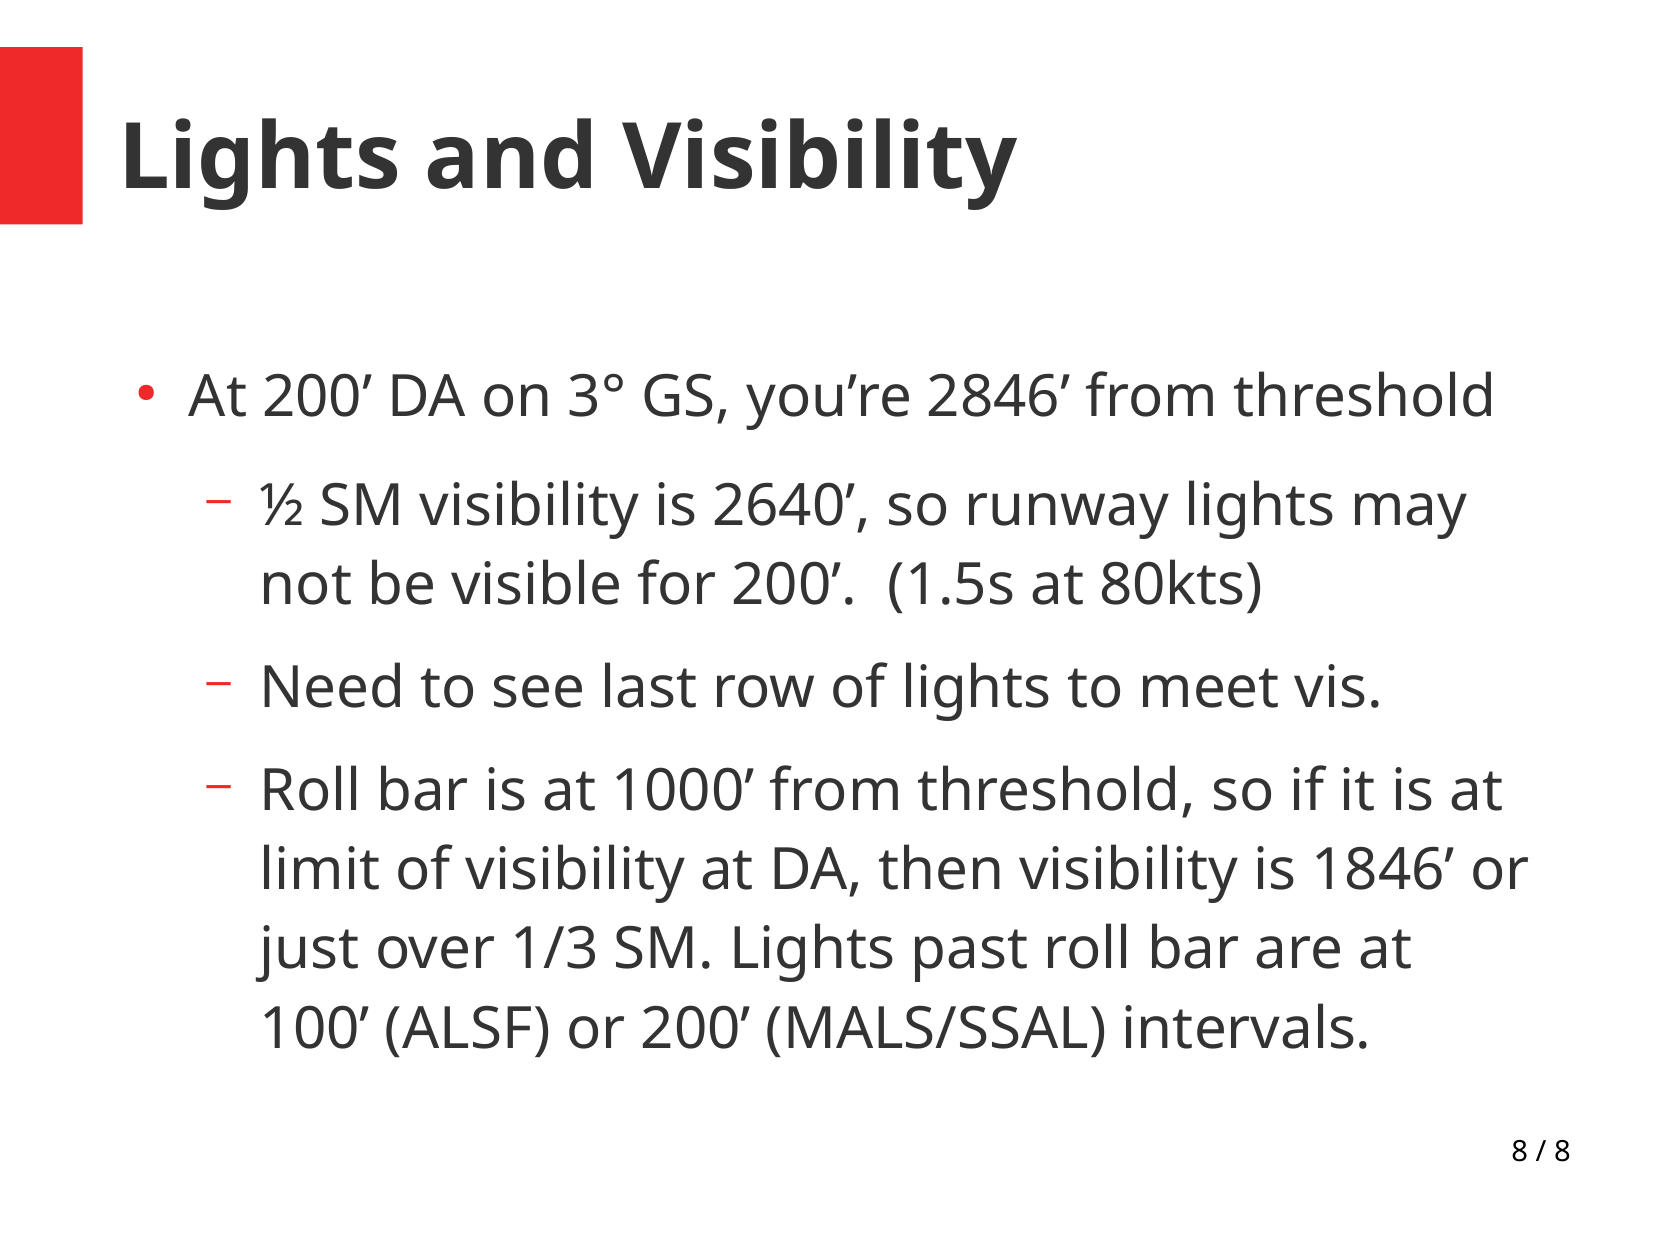

# Lights and Visibility
At 200’ DA on 3° GS, you’re 2846’ from threshold
½ SM visibility is 2640’, so runway lights may not be visible for 200’. (1.5s at 80kts)
Need to see last row of lights to meet vis.
Roll bar is at 1000’ from threshold, so if it is at limit of visibility at DA, then visibility is 1846’ or just over 1/3 SM. Lights past roll bar are at 100’ (ALSF) or 200’ (MALS/SSAL) intervals.
8